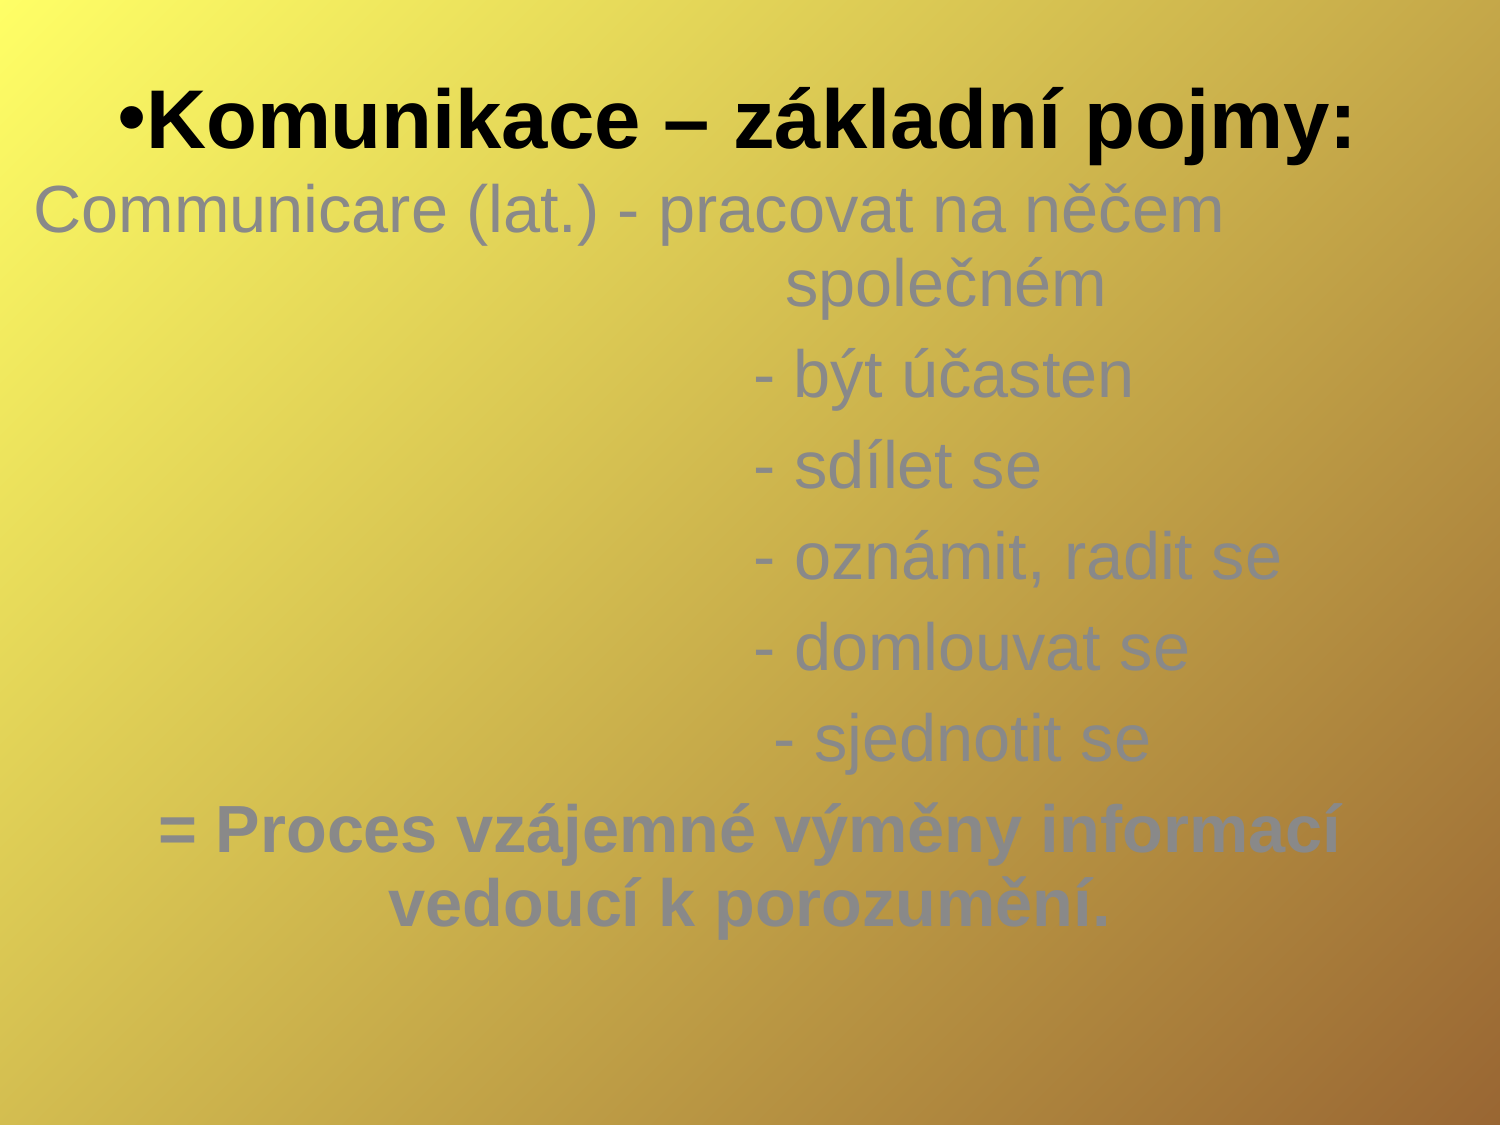

# Komunikace – základní pojmy:
Communicare (lat.) - pracovat na něčem 						společném
 - být účasten
 - sdílet se
 - oznámit, radit se
 - domlouvat se
 - sjednotit se
= Proces vzájemné výměny informací vedoucí k porozumění.